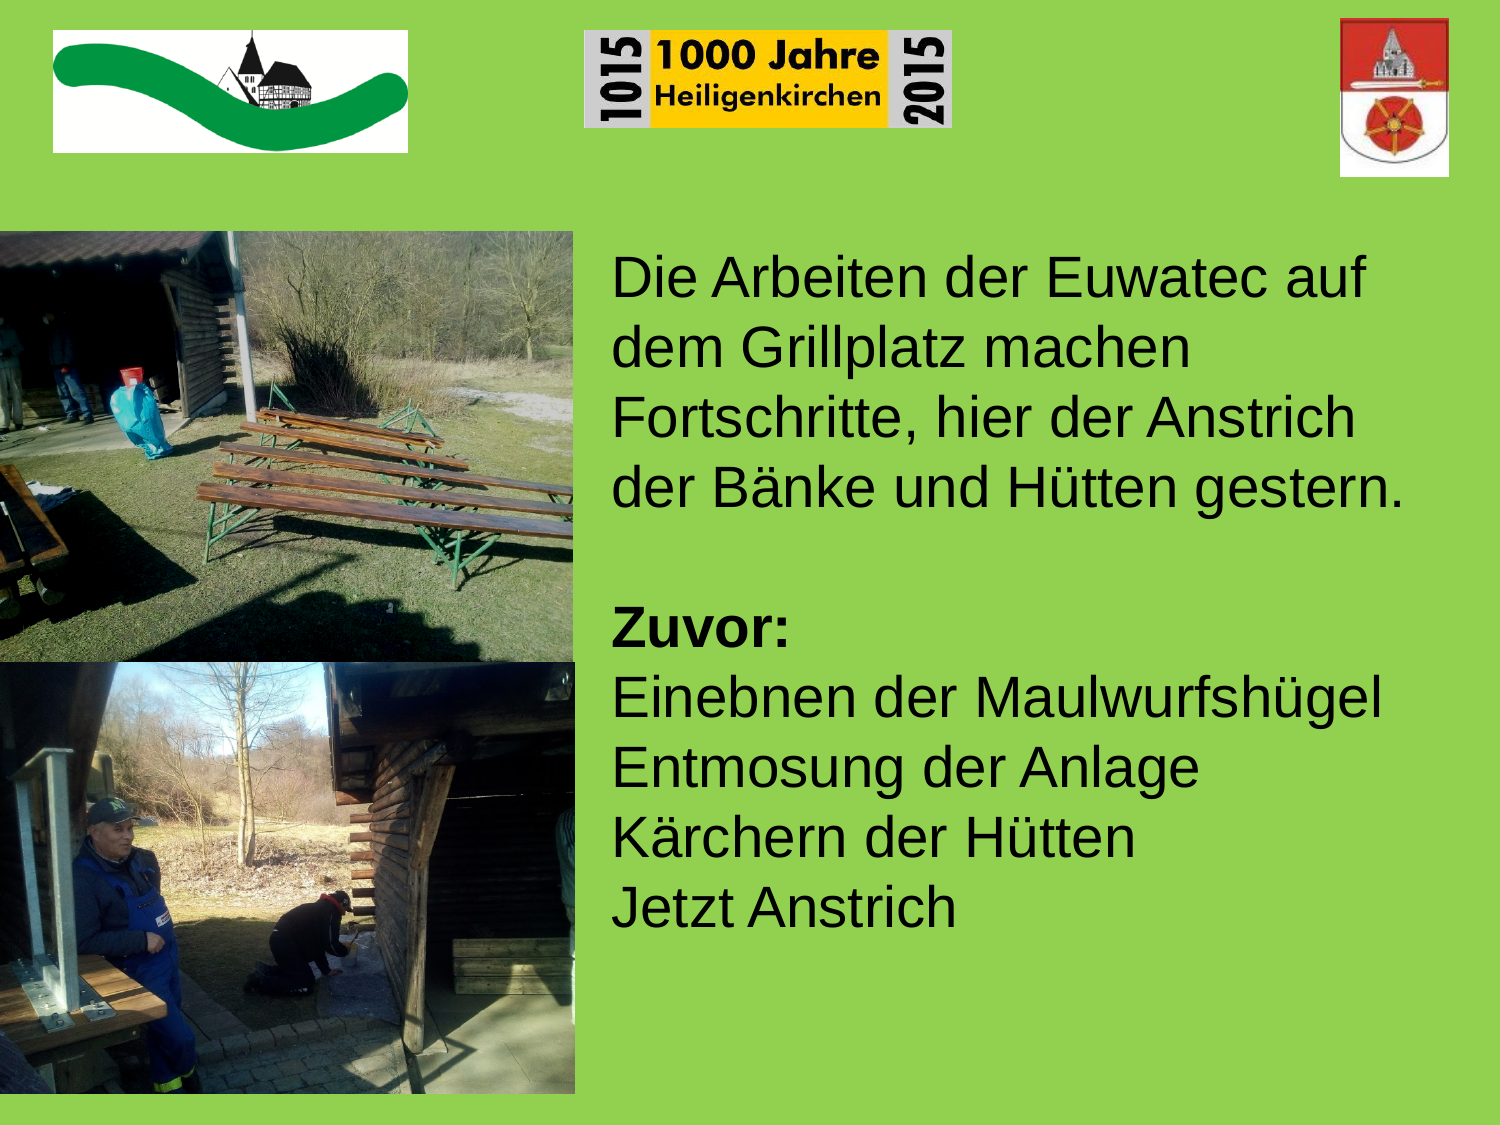

Die Arbeiten der Euwatec auf dem Grillplatz machen Fortschritte, hier der Anstrich der Bänke und Hütten gestern.
Zuvor:
Einebnen der Maulwurfshügel
Entmosung der Anlage
Kärchern der Hütten
Jetzt Anstrich